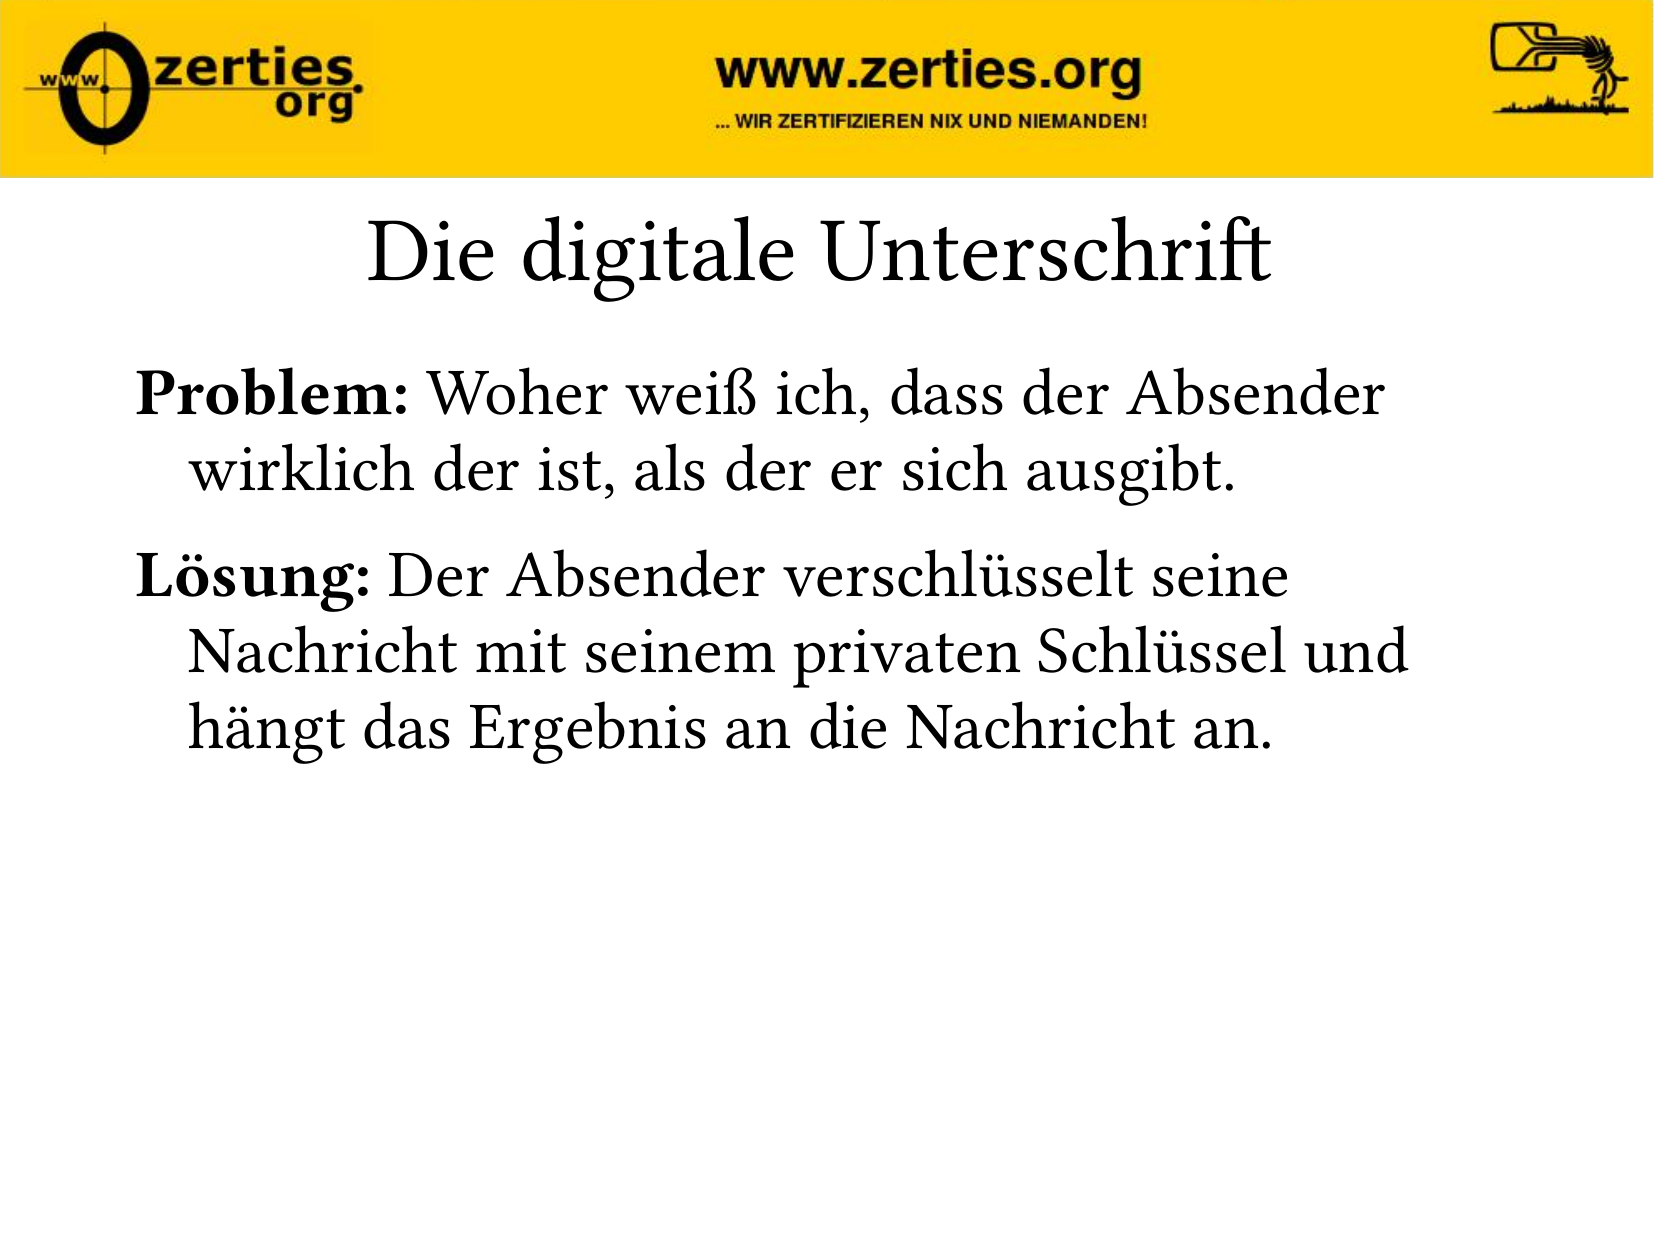

# Die digitale Unterschrift
Problem: Woher weiß ich, dass der Absender wirklich der ist, als der er sich ausgibt.
Lösung: Der Absender verschlüsselt seine Nachricht mit seinem privaten Schlüssel und hängt das Ergebnis an die Nachricht an.